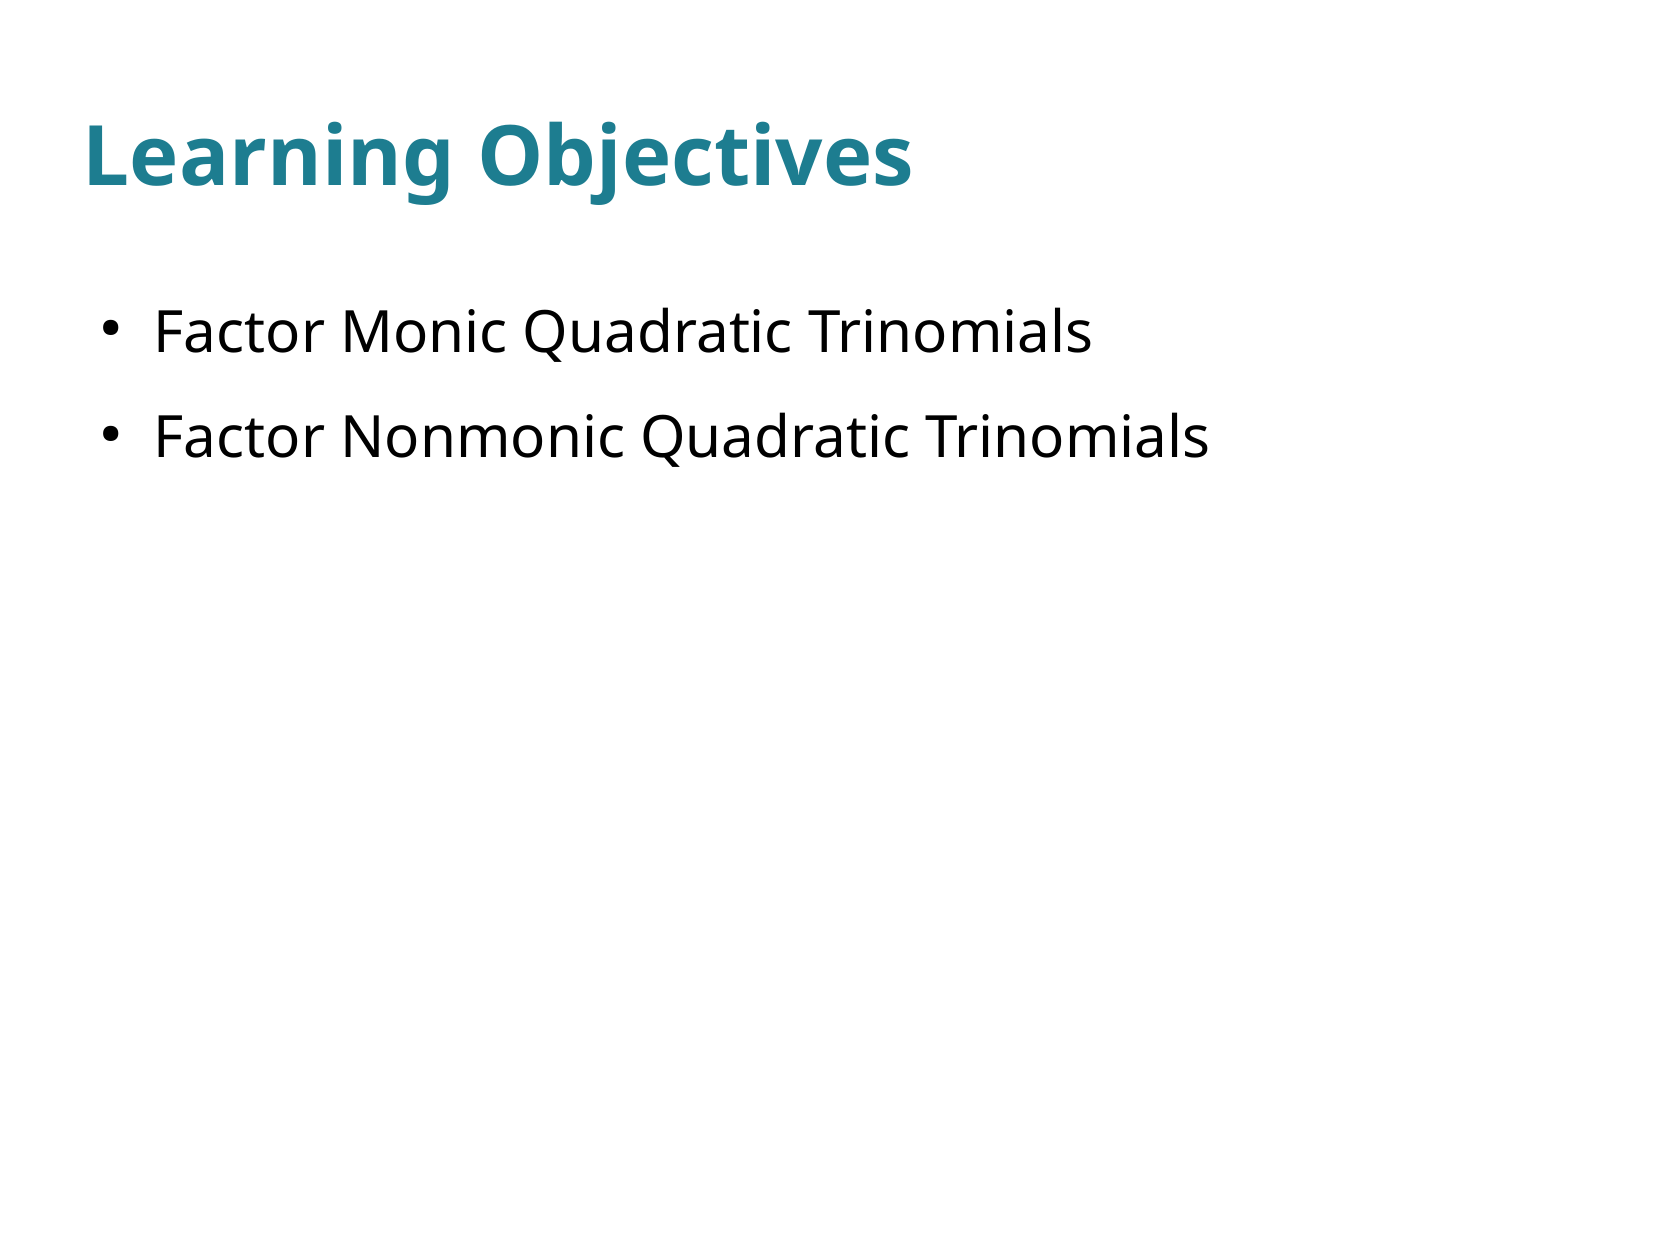

# Learning Objectives
Factor Monic Quadratic Trinomials
Factor Nonmonic Quadratic Trinomials